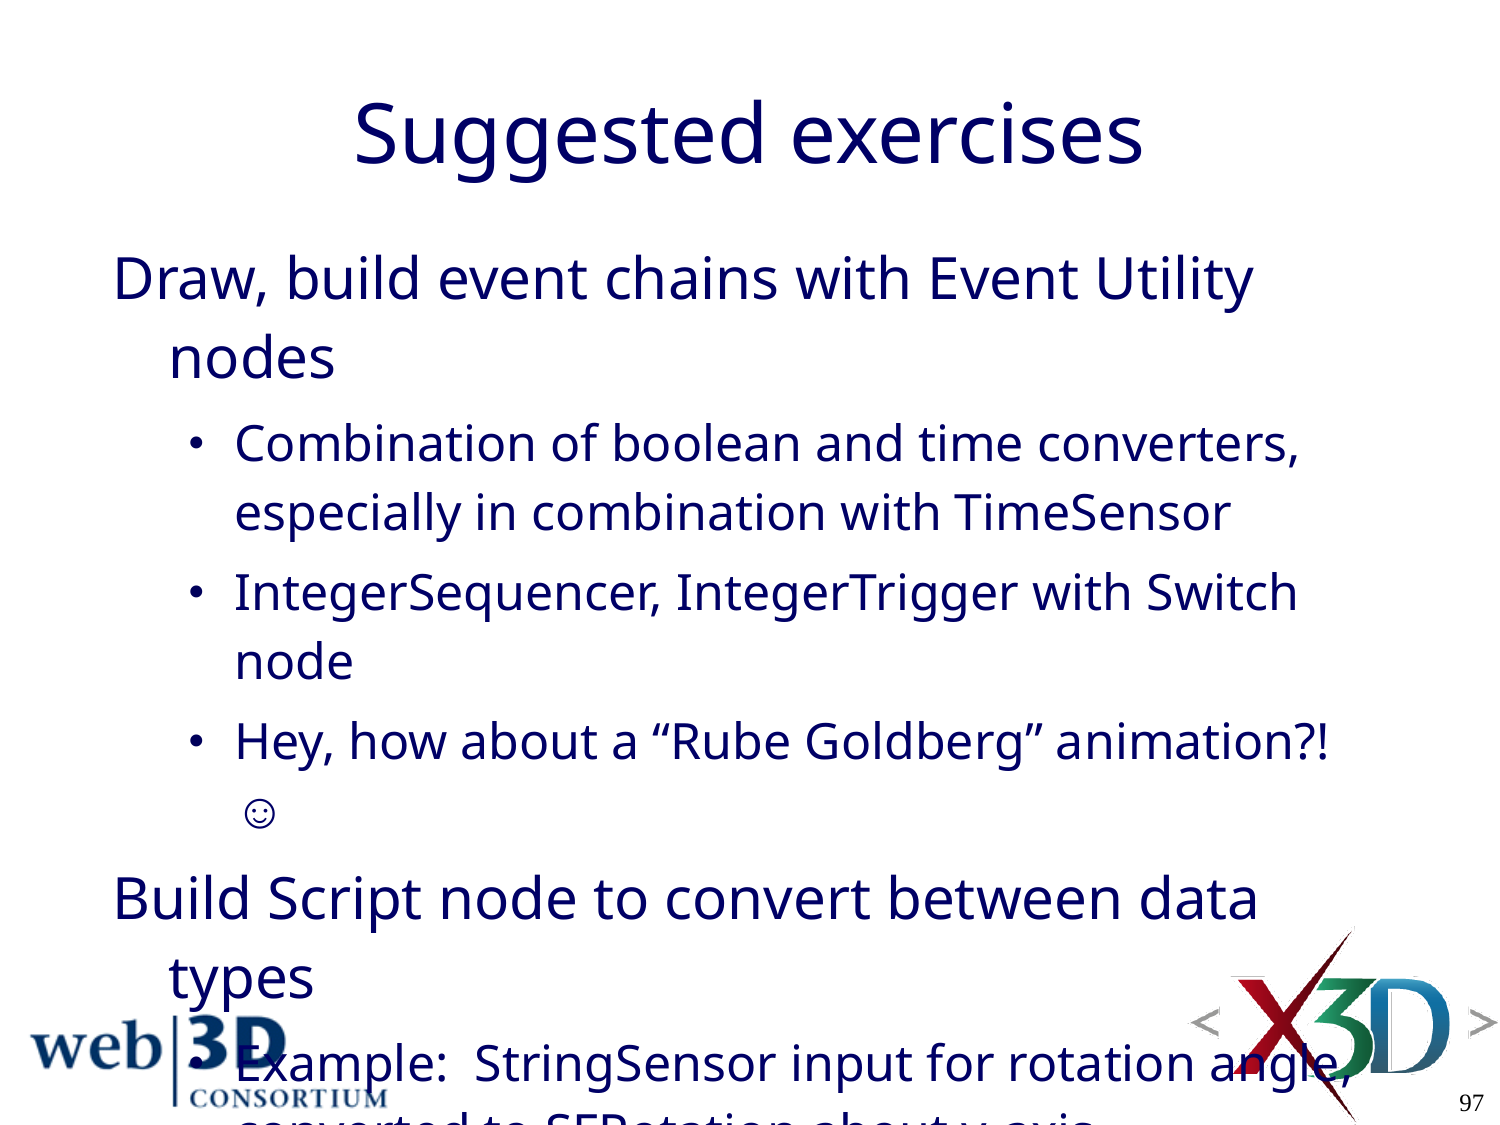

# Suggested exercises
Draw, build event chains with Event Utility nodes
Combination of boolean and time converters, especially in combination with TimeSensor
IntegerSequencer, IntegerTrigger with Switch node
Hey, how about a “Rube Goldberg” animation?! ☺
Build Script node to convert between data types
Example: StringSensor input for rotation angle, converted to SFRotation about y-axis
Utilize initialize(), Browser.print() and Browser.println() functions to provide trace statements for debugging